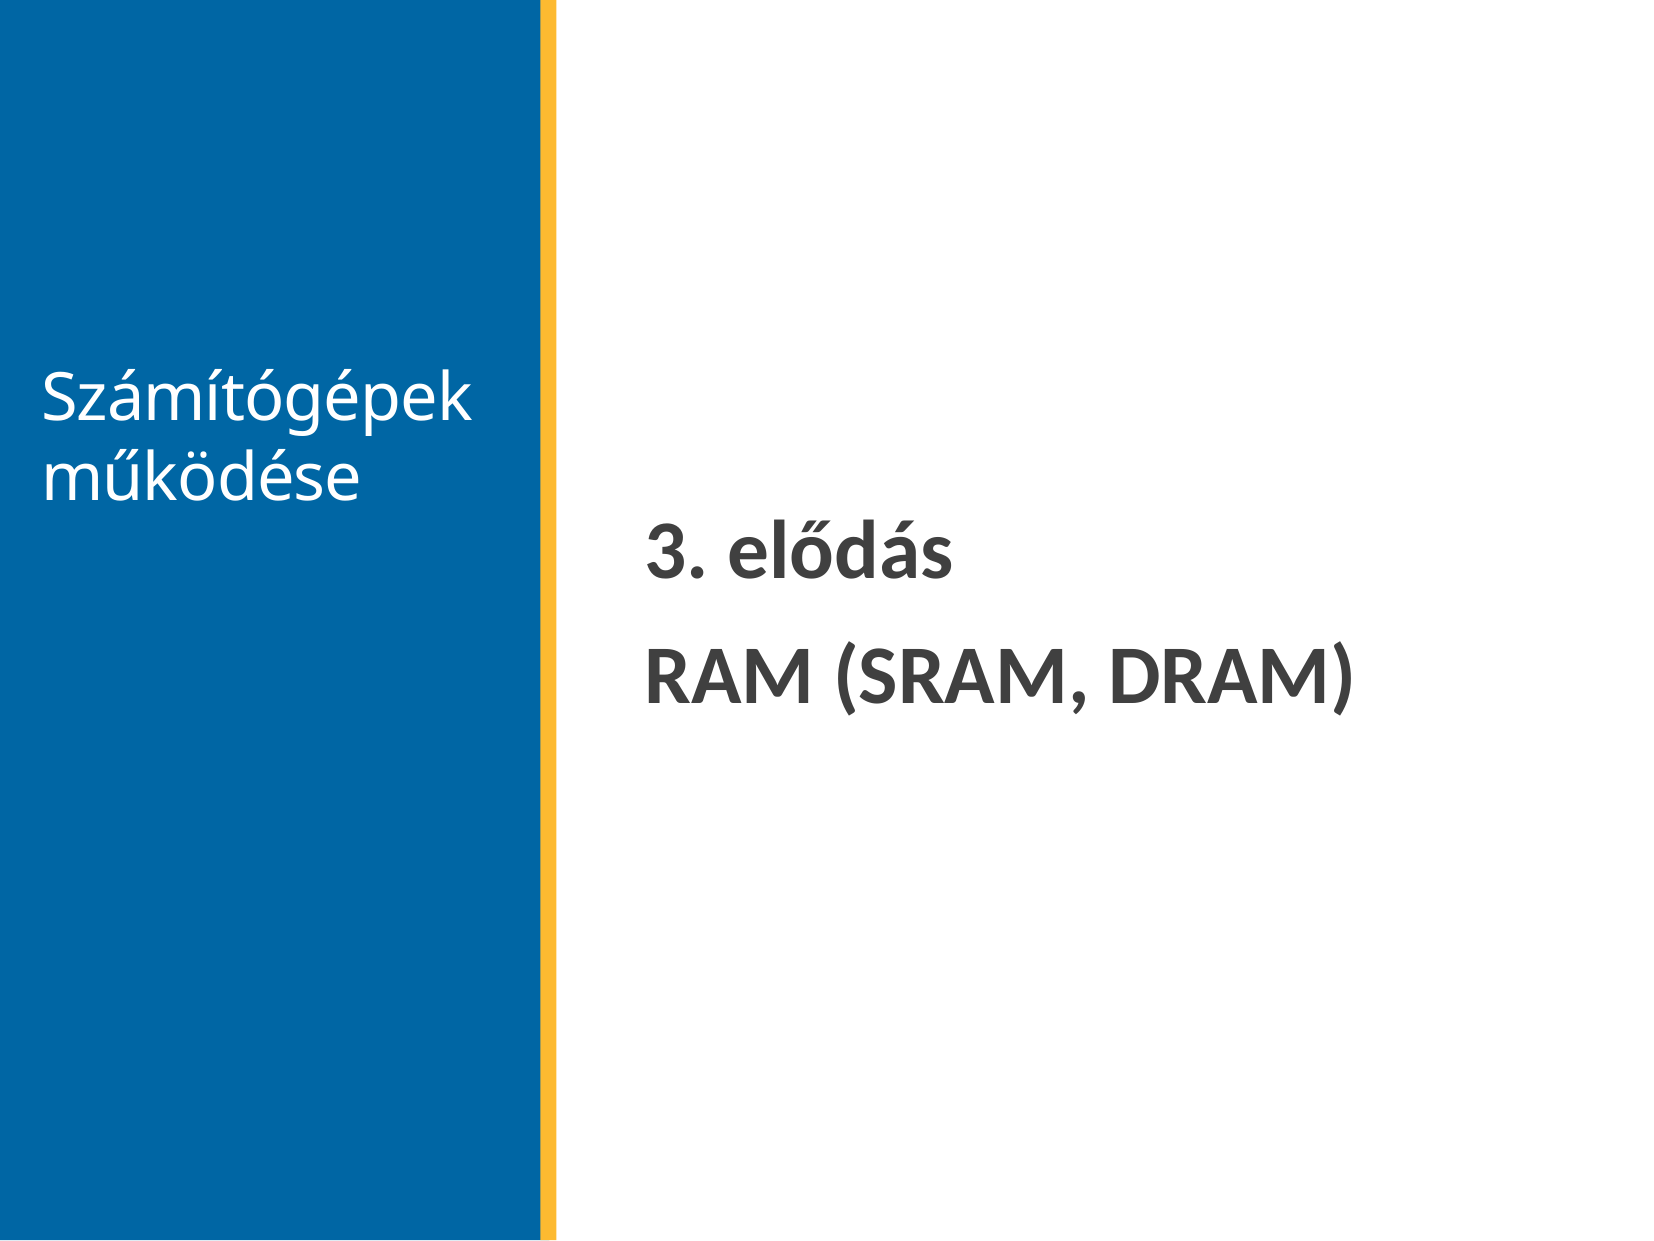

# Számítógépek működése
3. elődás
RAM (SRAM, DRAM)